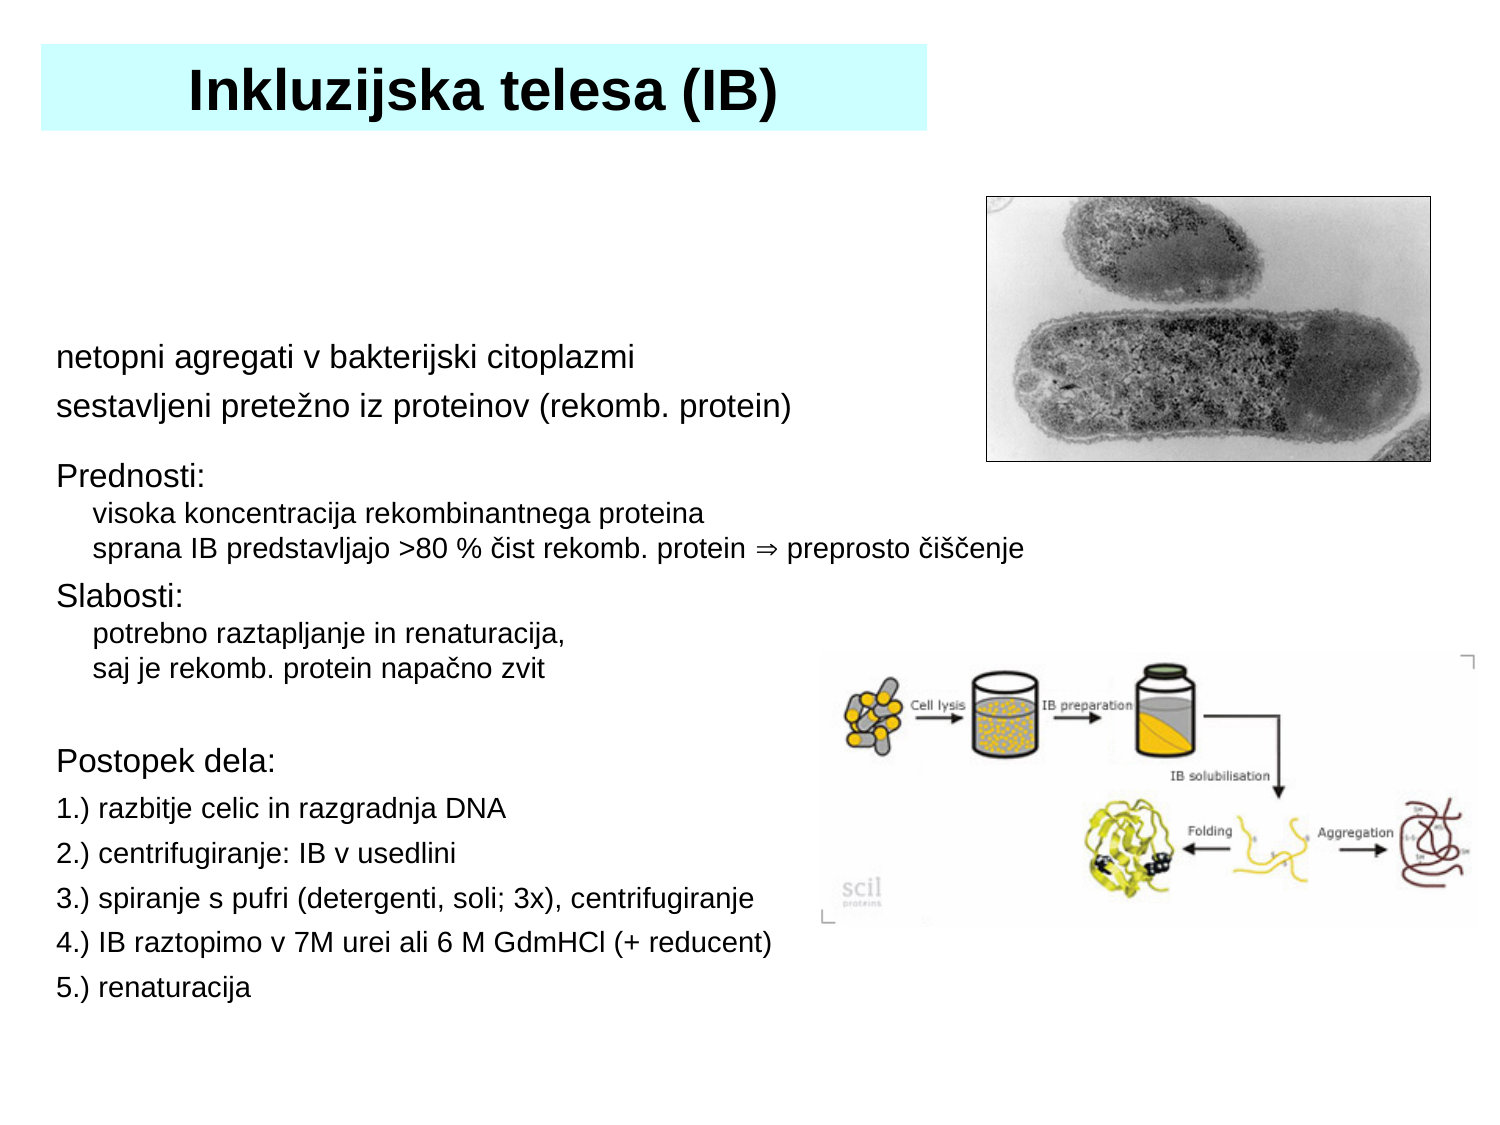

Inkluzijska telesa (IB)
netopni agregati v bakterijski citoplazmi
sestavljeni pretežno iz proteinov (rekomb. protein)
Prednosti:
visoka koncentracija rekombinantnega proteina
sprana IB predstavljajo >80 % čist rekomb. protein  preprosto čiščenje
Slabosti:
potrebno raztapljanje in renaturacija,
saj je rekomb. protein napačno zvit
Postopek dela:
1.) razbitje celic in razgradnja DNA
2.) centrifugiranje: IB v usedlini
3.) spiranje s pufri (detergenti, soli; 3x), centrifugiranje
4.) IB raztopimo v 7M urei ali 6 M GdmHCl (+ reducent)
5.) renaturacija